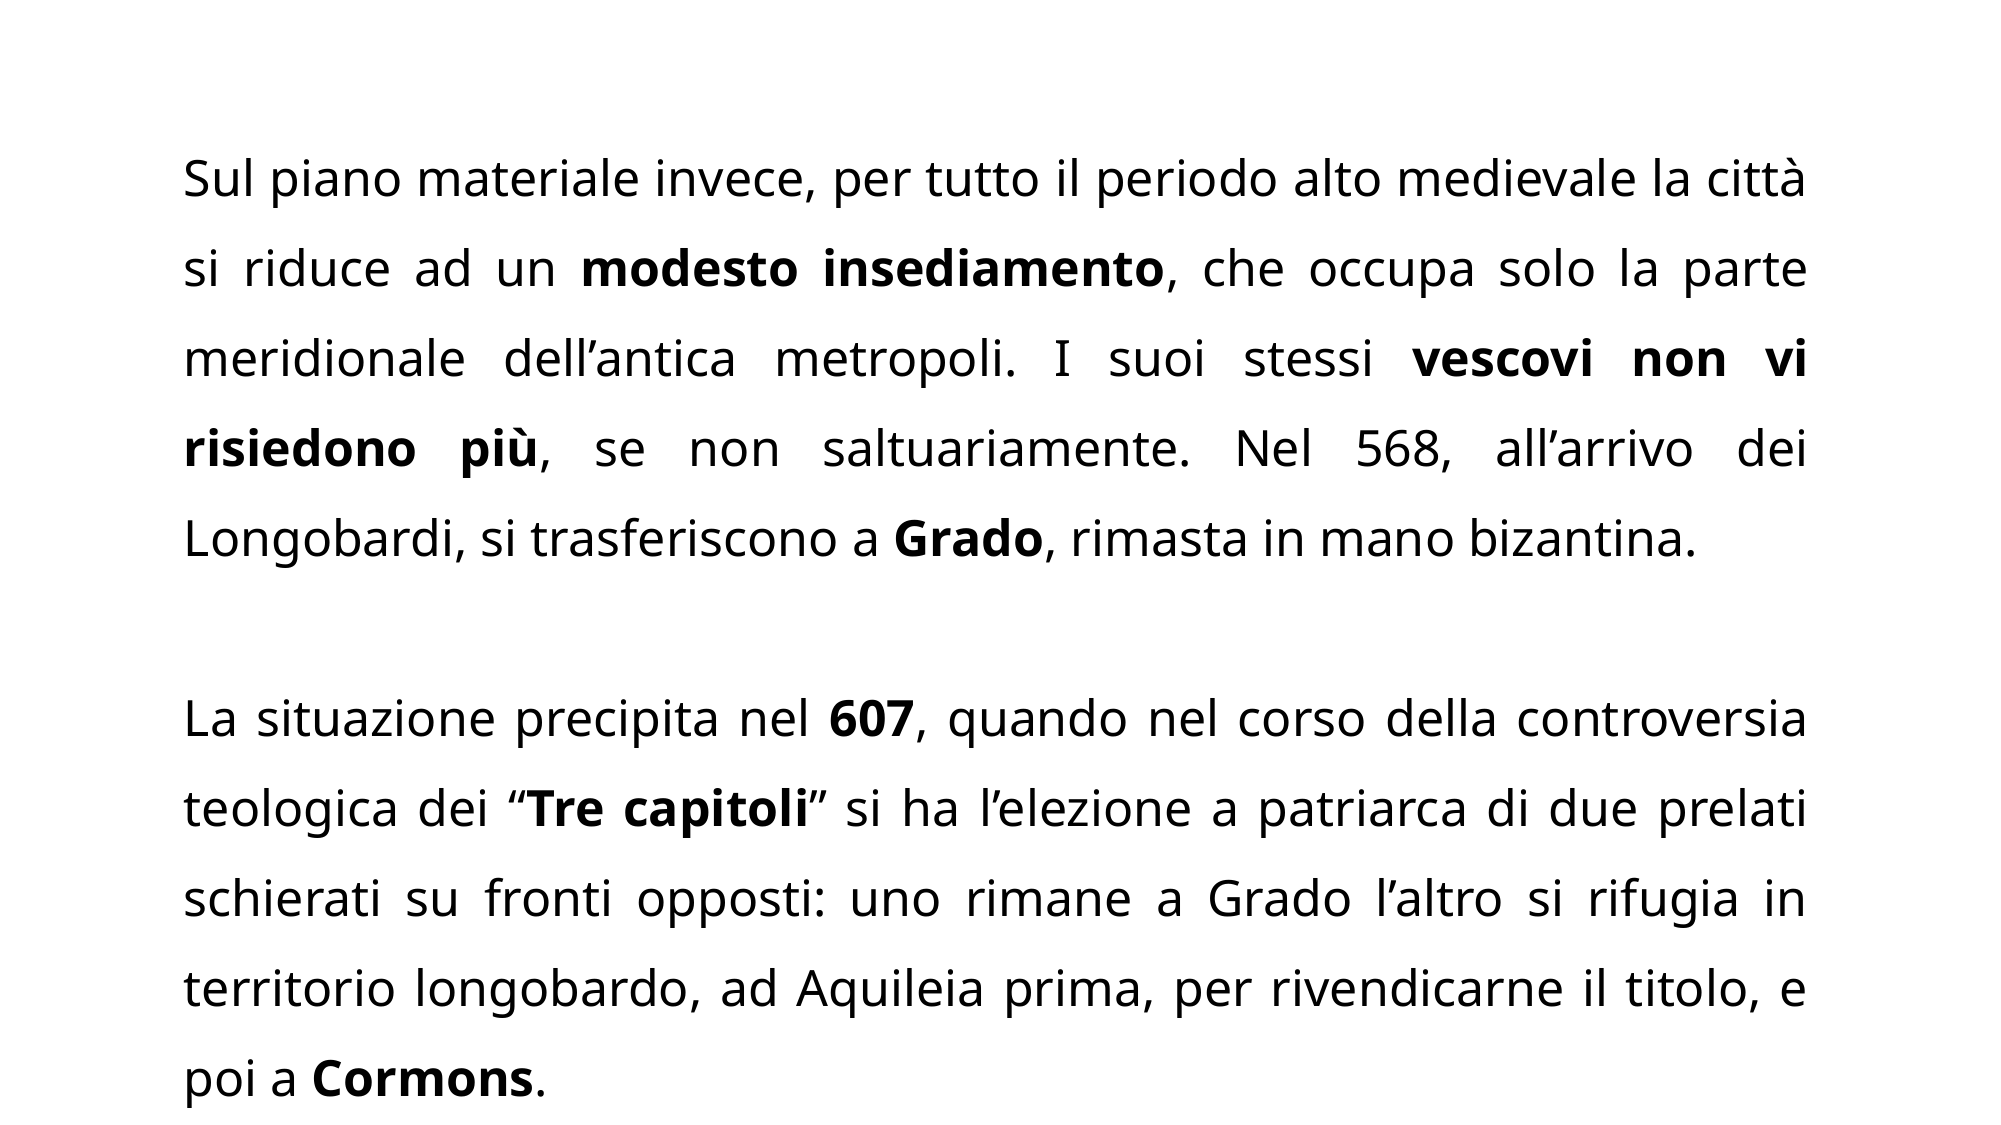

Sul piano materiale invece, per tutto il periodo alto medievale la città si riduce ad un modesto insediamento, che occupa solo la parte meridionale dell’antica metropoli. I suoi stessi vescovi non vi risiedono più, se non saltuariamente. Nel 568, all’arrivo dei Longobardi, si trasferiscono a Grado, rimasta in mano bizantina.
La situazione precipita nel 607, quando nel corso della controversia teologica dei “Tre capitoli” si ha l’elezione a patriarca di due prelati schierati su fronti opposti: uno rimane a Grado l’altro si rifugia in territorio longobardo, ad Aquileia prima, per rivendicarne il titolo, e poi a Cormons.